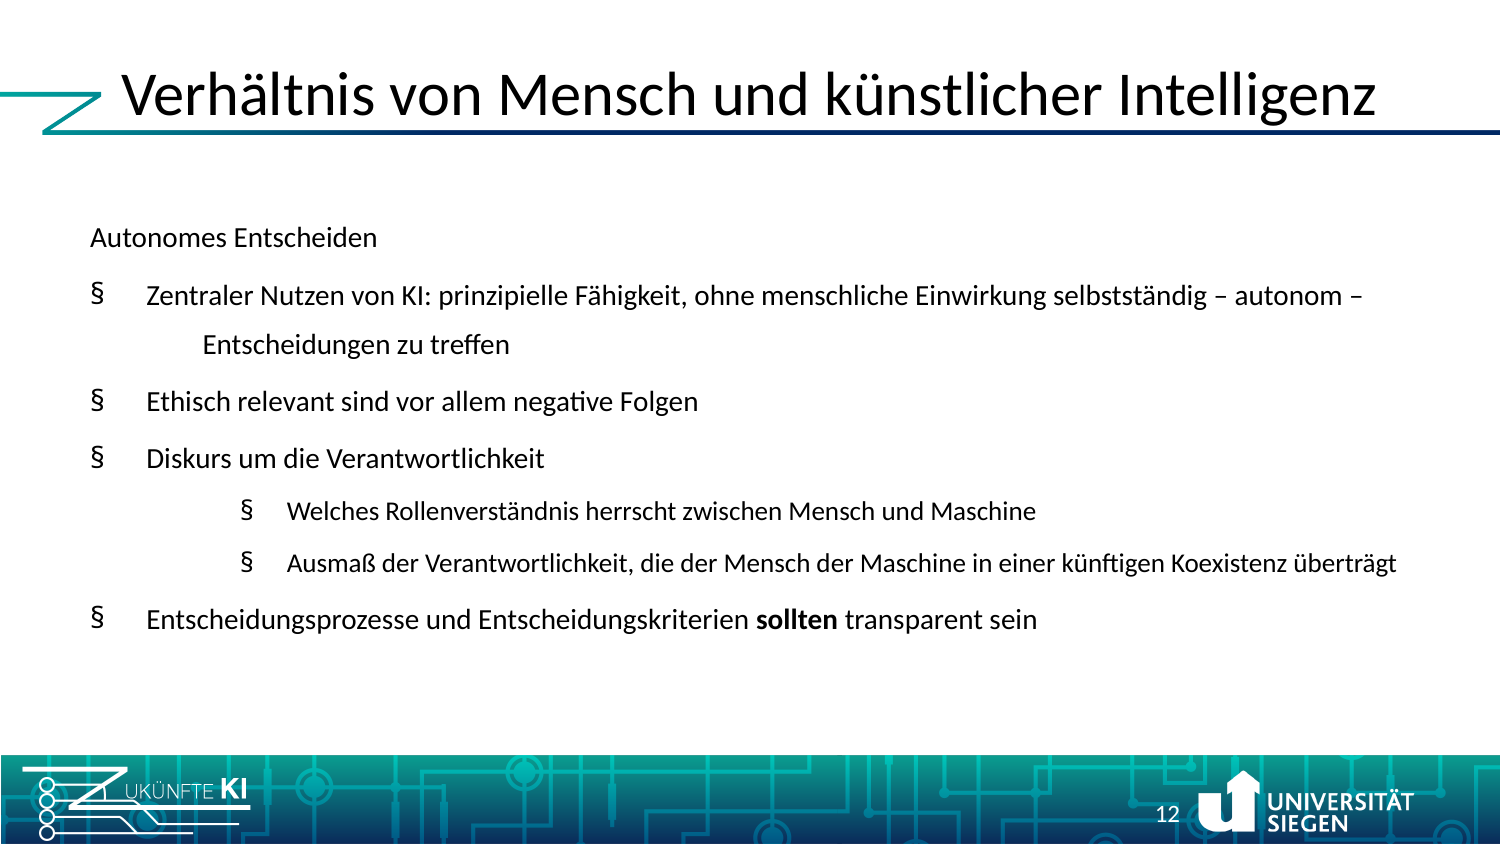

# Verhältnis von Mensch und künstlicher Intelligenz
Autonomes Entscheiden
Zentraler Nutzen von KI: prinzipielle Fähigkeit, ohne menschliche Einwirkung selbstständig – autonom – Entscheidungen zu treffen
Ethisch relevant sind vor allem negative Folgen
Diskurs um die Verantwortlichkeit
Welches Rollenverständnis herrscht zwischen Mensch und Maschine
Ausmaß der Verantwortlichkeit, die der Mensch der Maschine in einer künftigen Koexistenz überträgt
Entscheidungsprozesse und Entscheidungskriterien sollten transparent sein